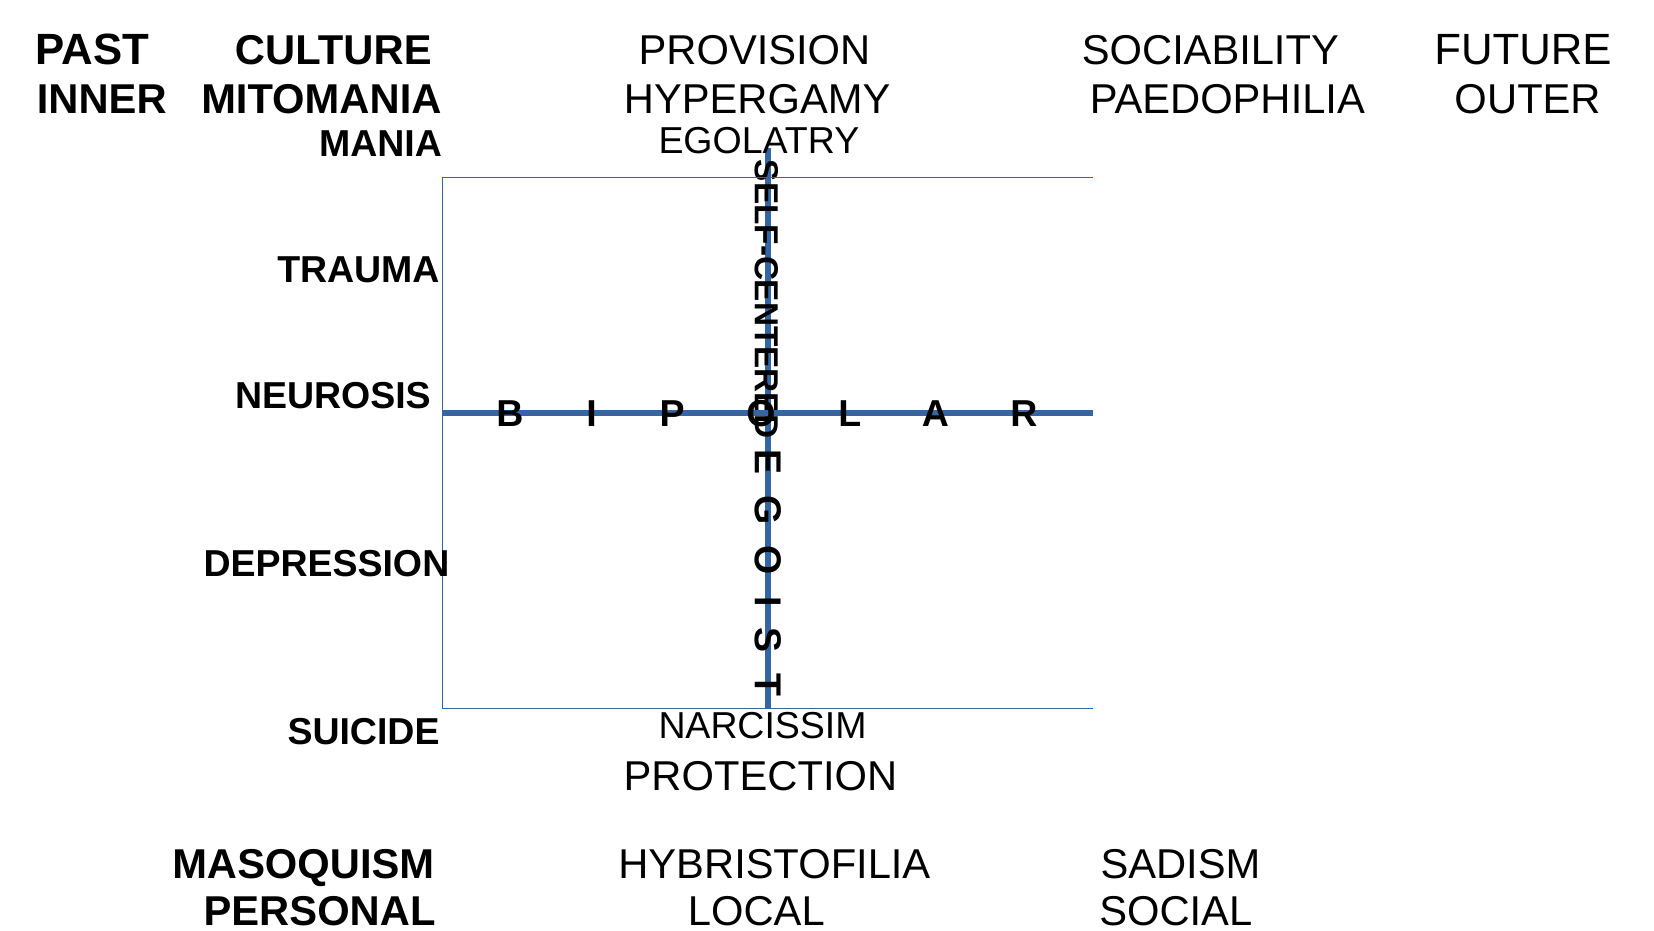

PAST CULTURE PROVISION SOCIABILITY FUTURE
 INNER MITOMANIA HYPERGAMY PAEDOPHILIA OUTER
 MANIA
 TRAUMA
 NEUROSIS
 DEPRESSION
 SUICIDE
 PROTECTION
 MASOQUISM HYBRISTOFILIA SADISM
 PERSONAL LOCAL SOCIAL
EGOLATRY
SELF-CENTERED E G O I S T
B I P O L A R
NARCISSIM